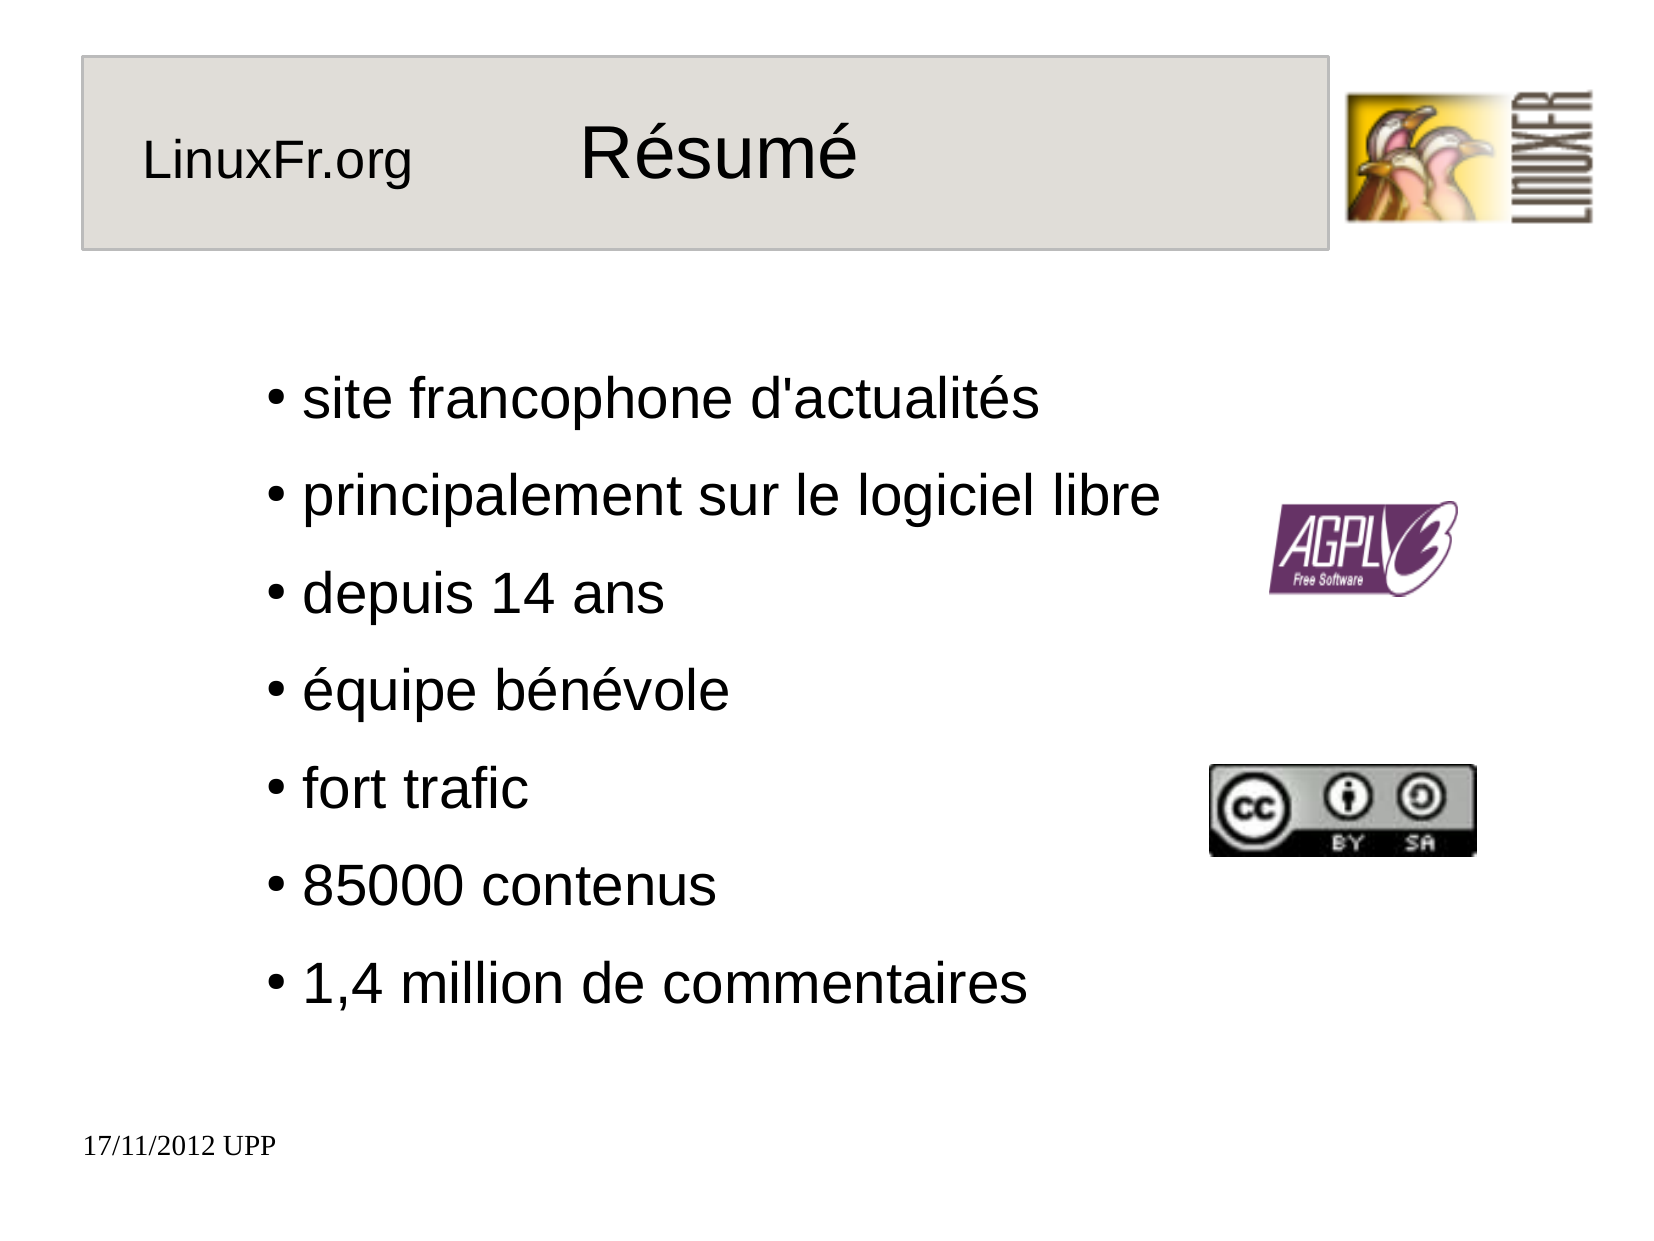

# LinuxFr.org Résumé
 site francophone d'actualités
 principalement sur le logiciel libre
 depuis 14 ans
 équipe bénévole
 fort trafic
 85000 contenus
 1,4 million de commentaires